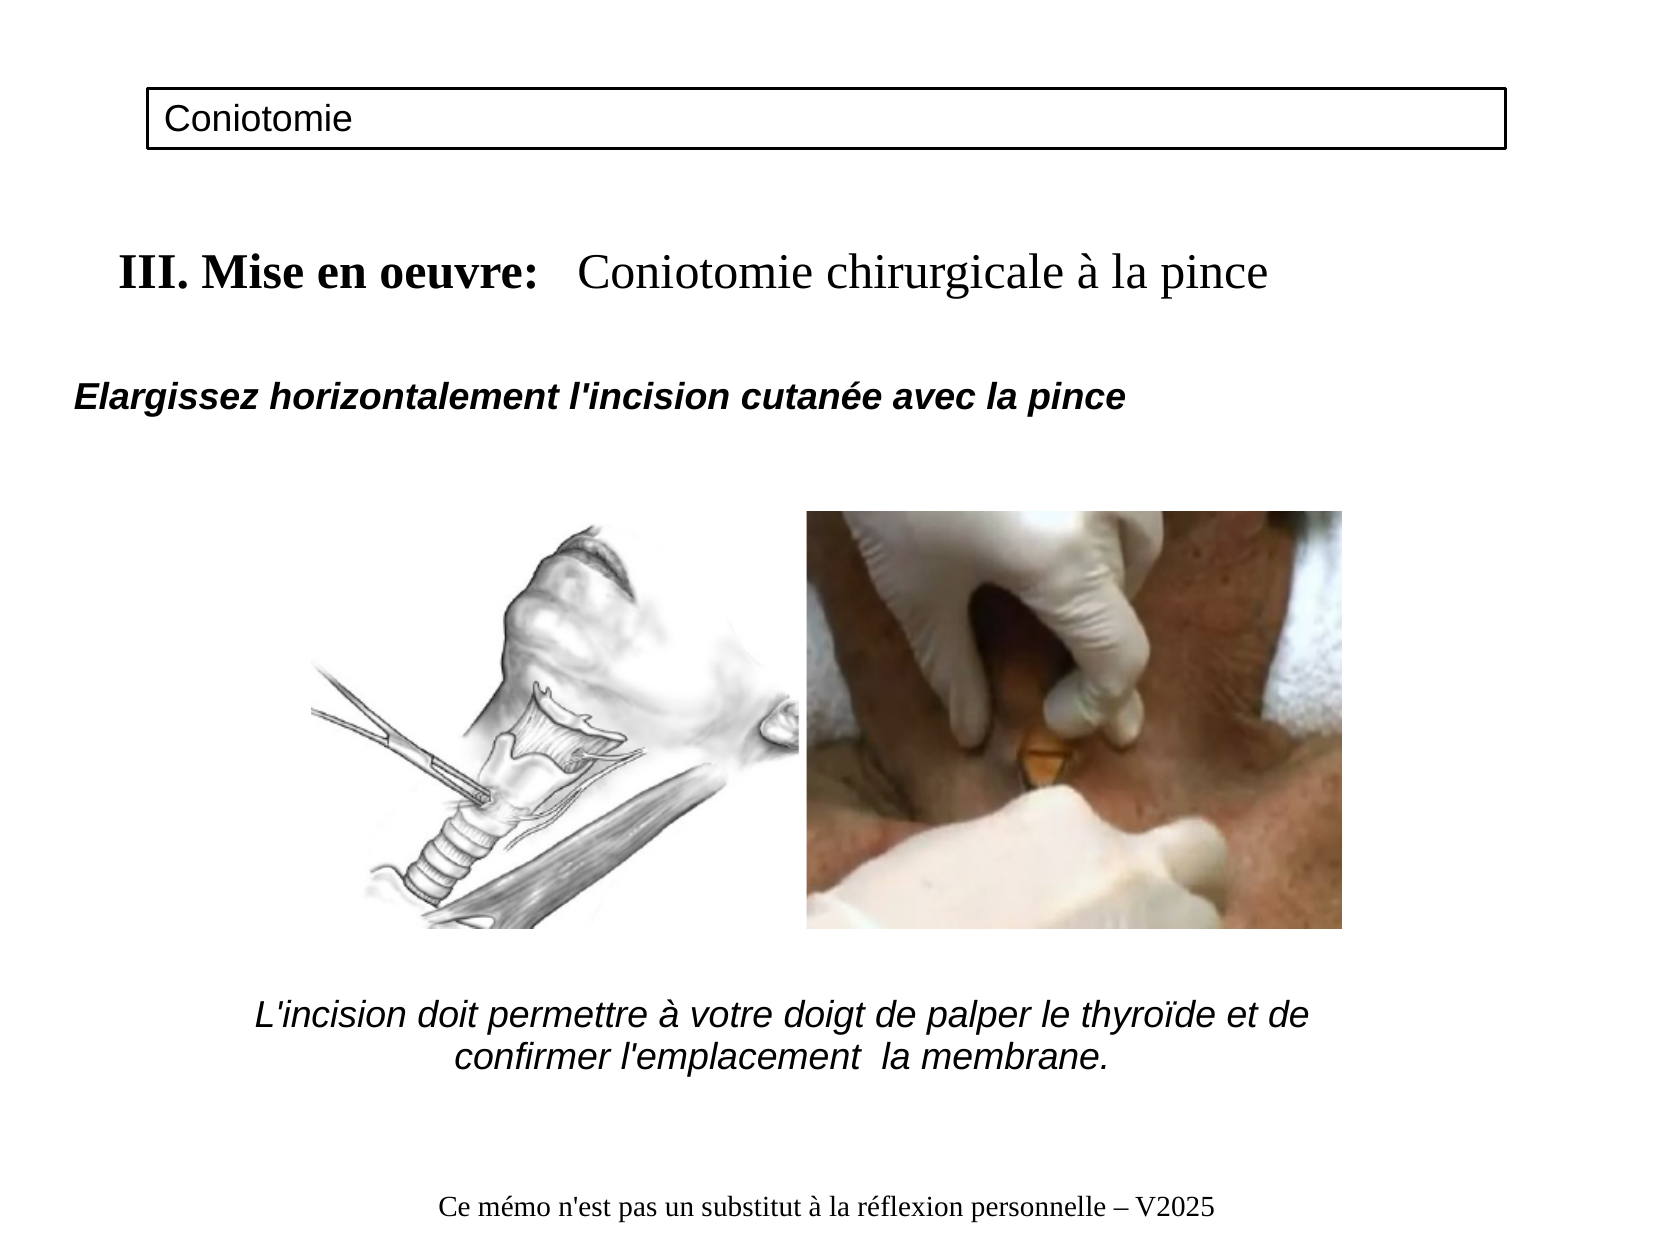

Coniotomie
III. Mise en oeuvre: Coniotomie chirurgicale à la pince
Elargissez horizontalement l'incision cutanée avec la pince
L'incision doit permettre à votre doigt de palper le thyroïde et de confirmer l'emplacement la membrane.
Ce mémo n'est pas un substitut à la réflexion personnelle – V2025